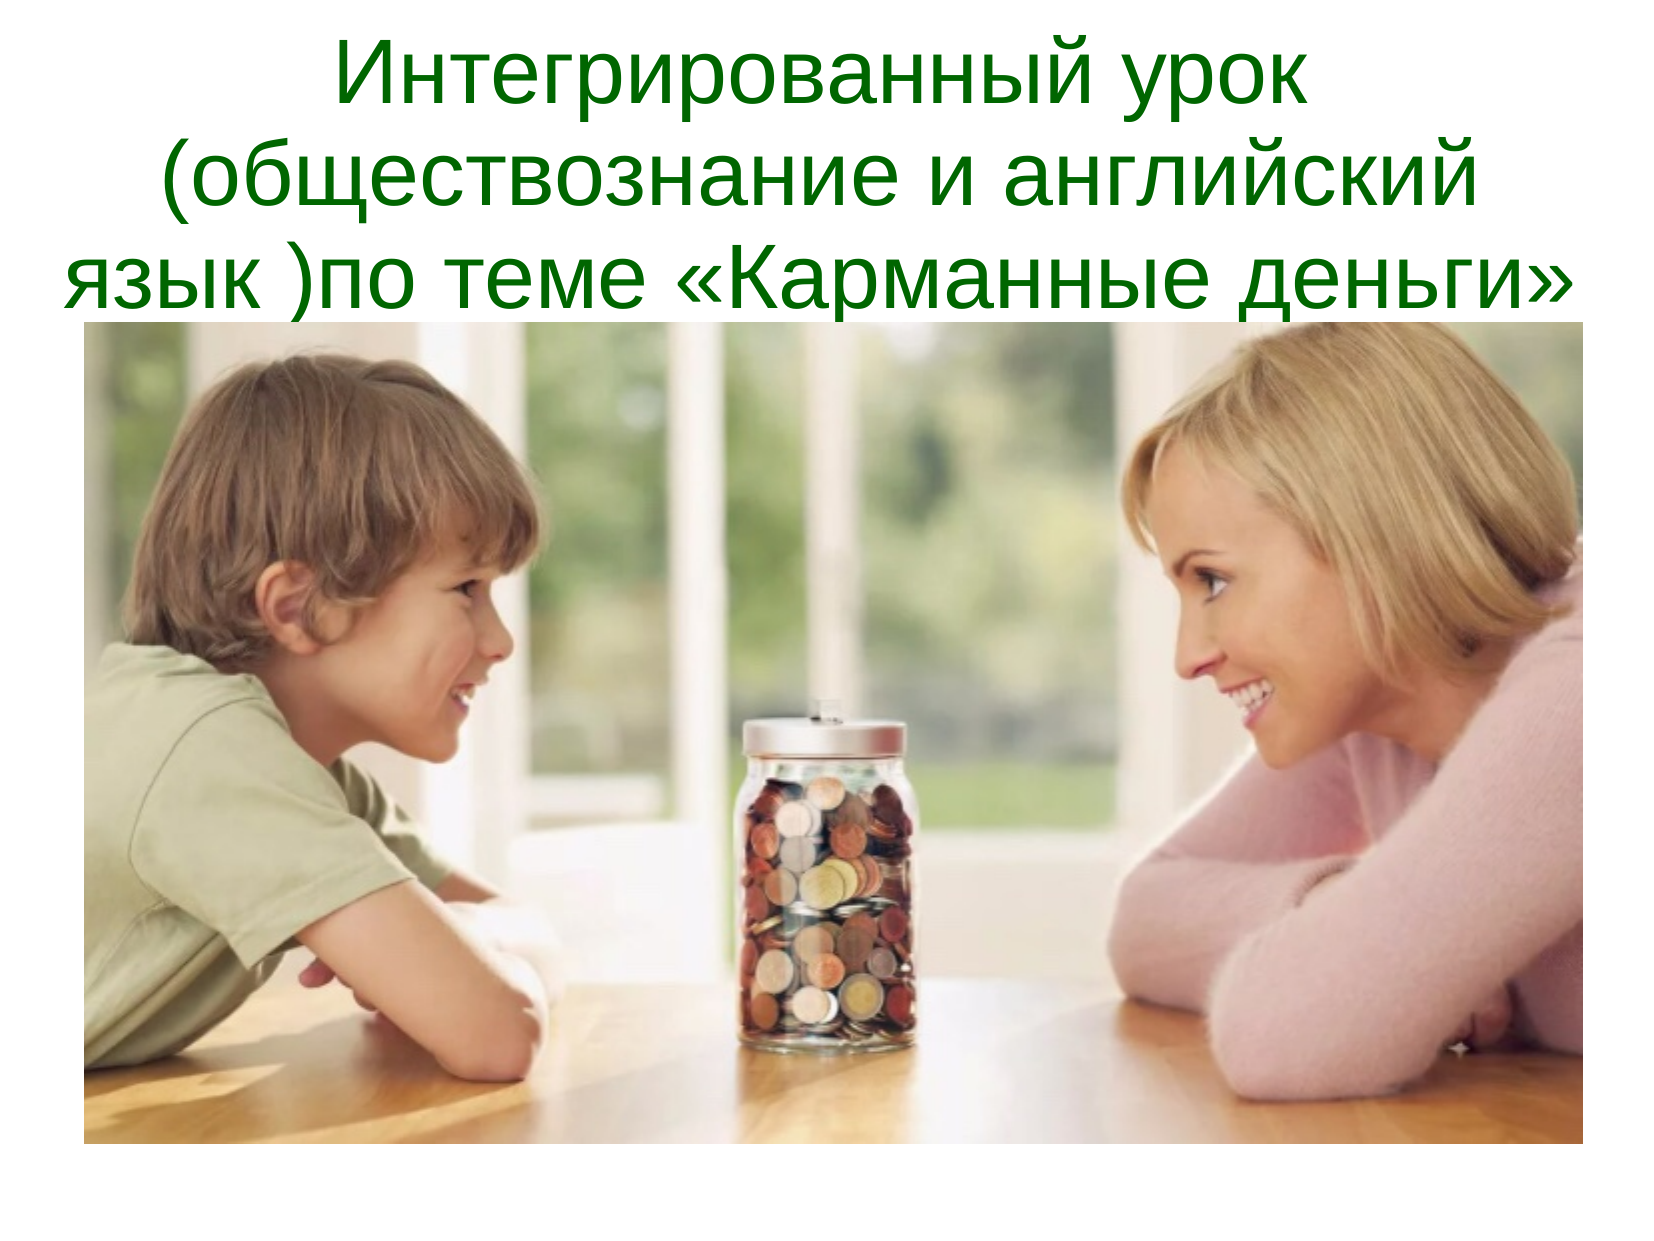

# Интегрированный урок (обществознание и английский язык )по теме «Карманные деньги»